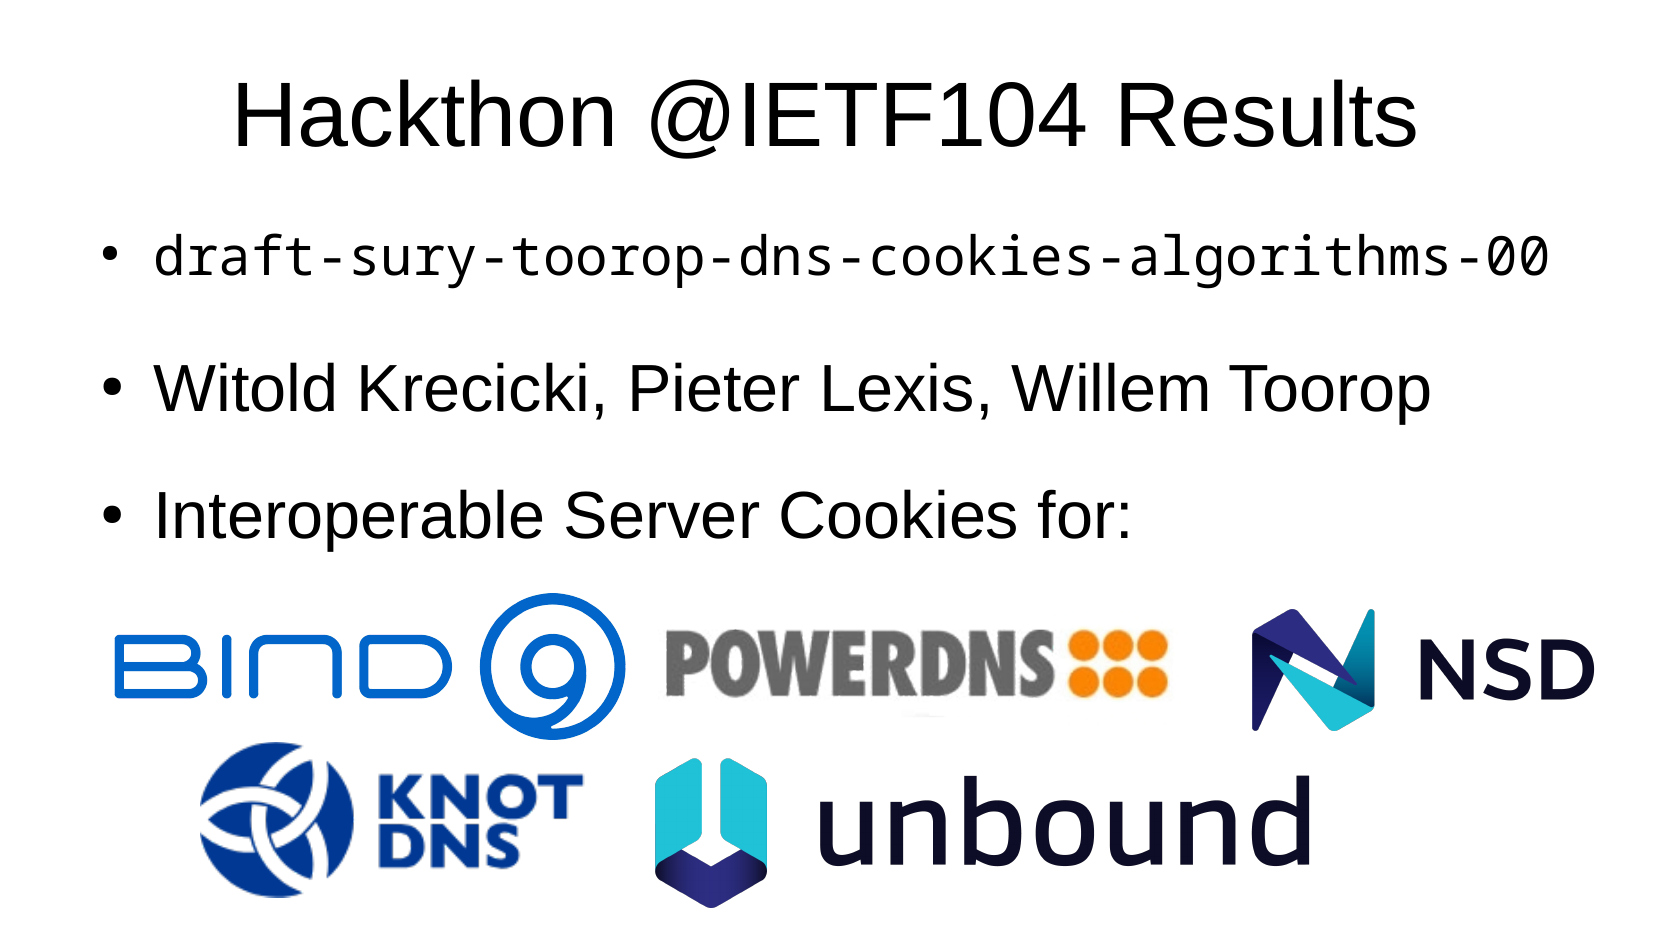

# Hackthon @IETF104 Results
draft-sury-toorop-dns-cookies-algorithms-00
Witold Krecicki, Pieter Lexis, Willem Toorop
Interoperable Server Cookies for: